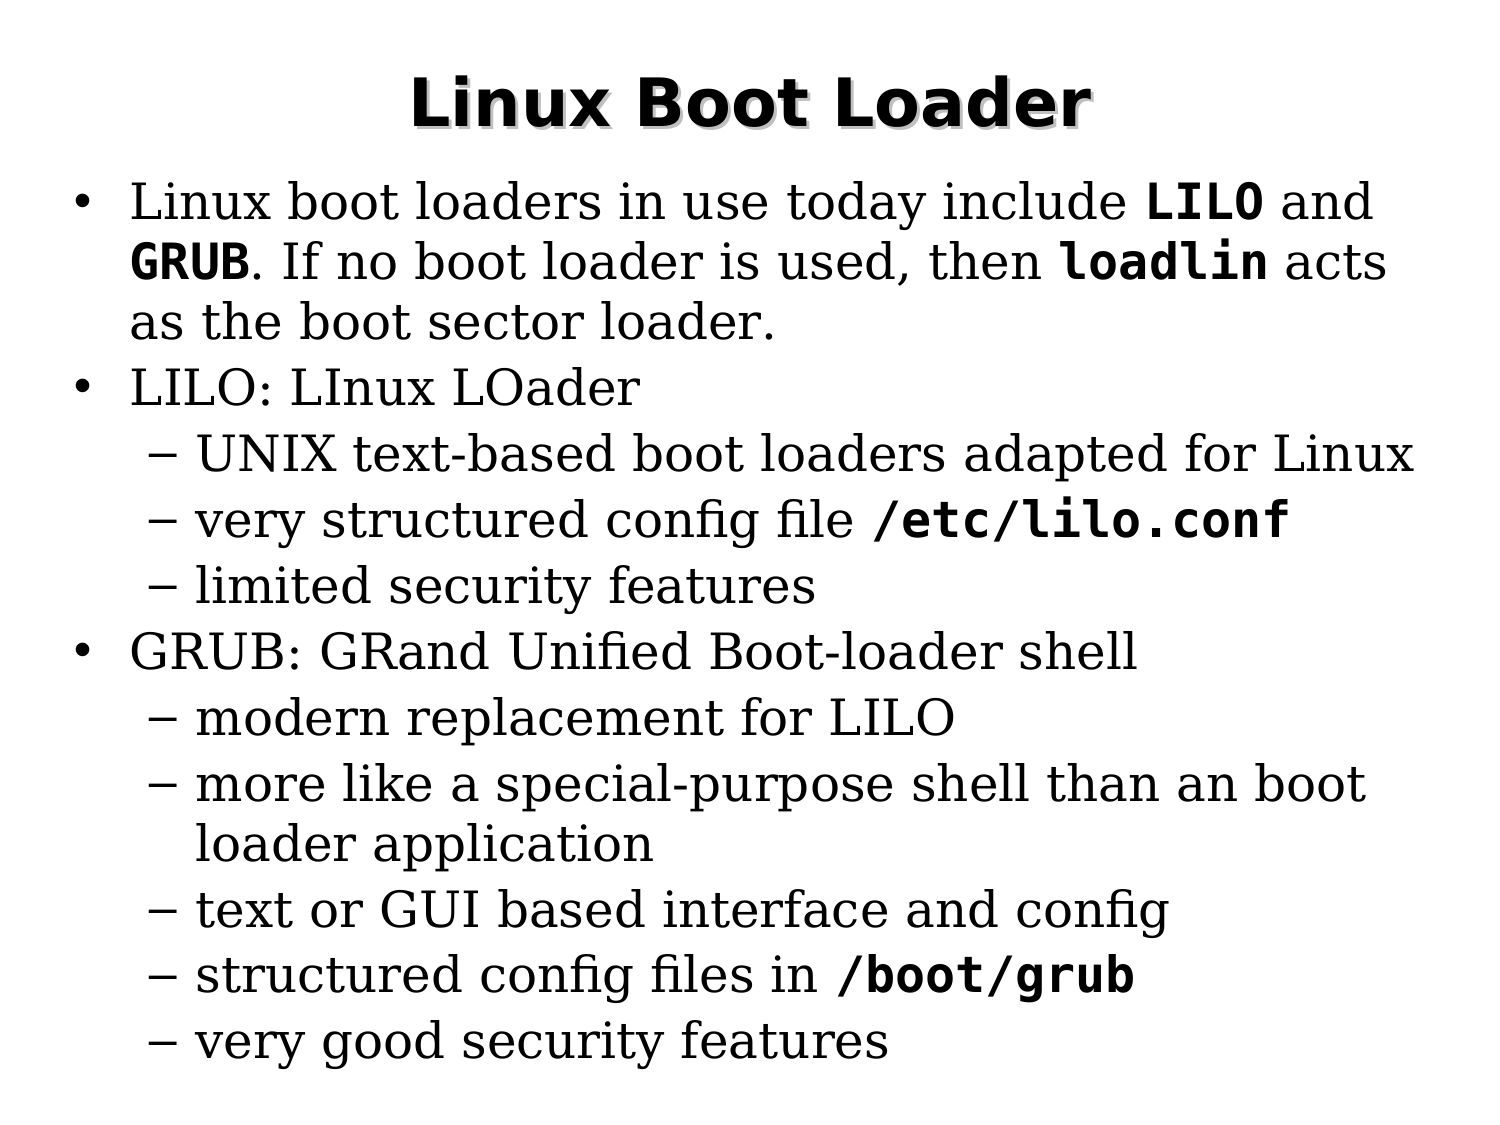

# Linux Boot Loader
Linux boot loaders in use today include LILO and GRUB. If no boot loader is used, then loadlin acts as the boot sector loader.
LILO: LInux LOader
UNIX text-based boot loaders adapted for Linux
very structured config file /etc/lilo.conf
limited security features
GRUB: GRand Unified Boot-loader shell
modern replacement for LILO
more like a special-purpose shell than an boot loader application
text or GUI based interface and config
structured config files in /boot/grub
very good security features